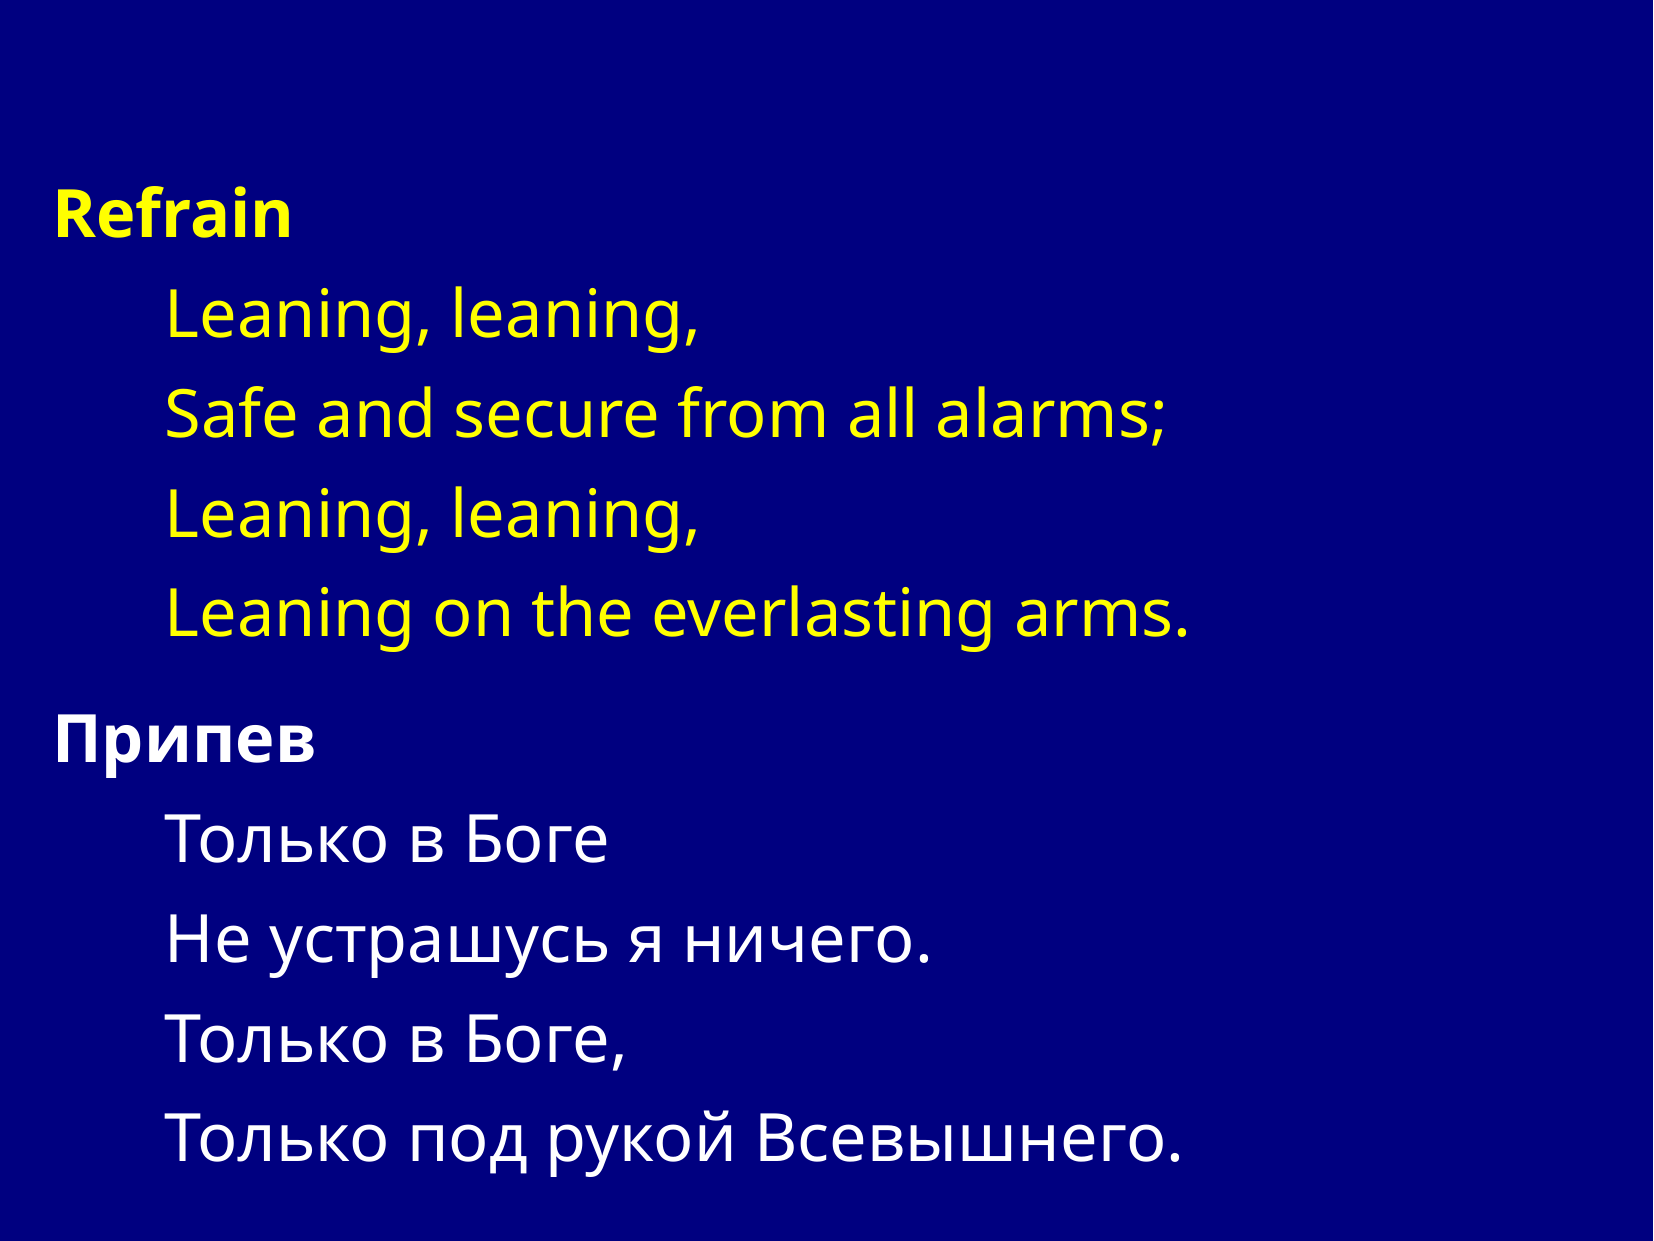

Refrain
	Leaning, leaning,
	Safe and secure from all alarms;
	Leaning, leaning,
	Leaning on the everlasting arms.
Припев
	Только в Боге
	Не устрашусь я ничего.
	Только в Боге,
	Только под рукой Всевышнего.